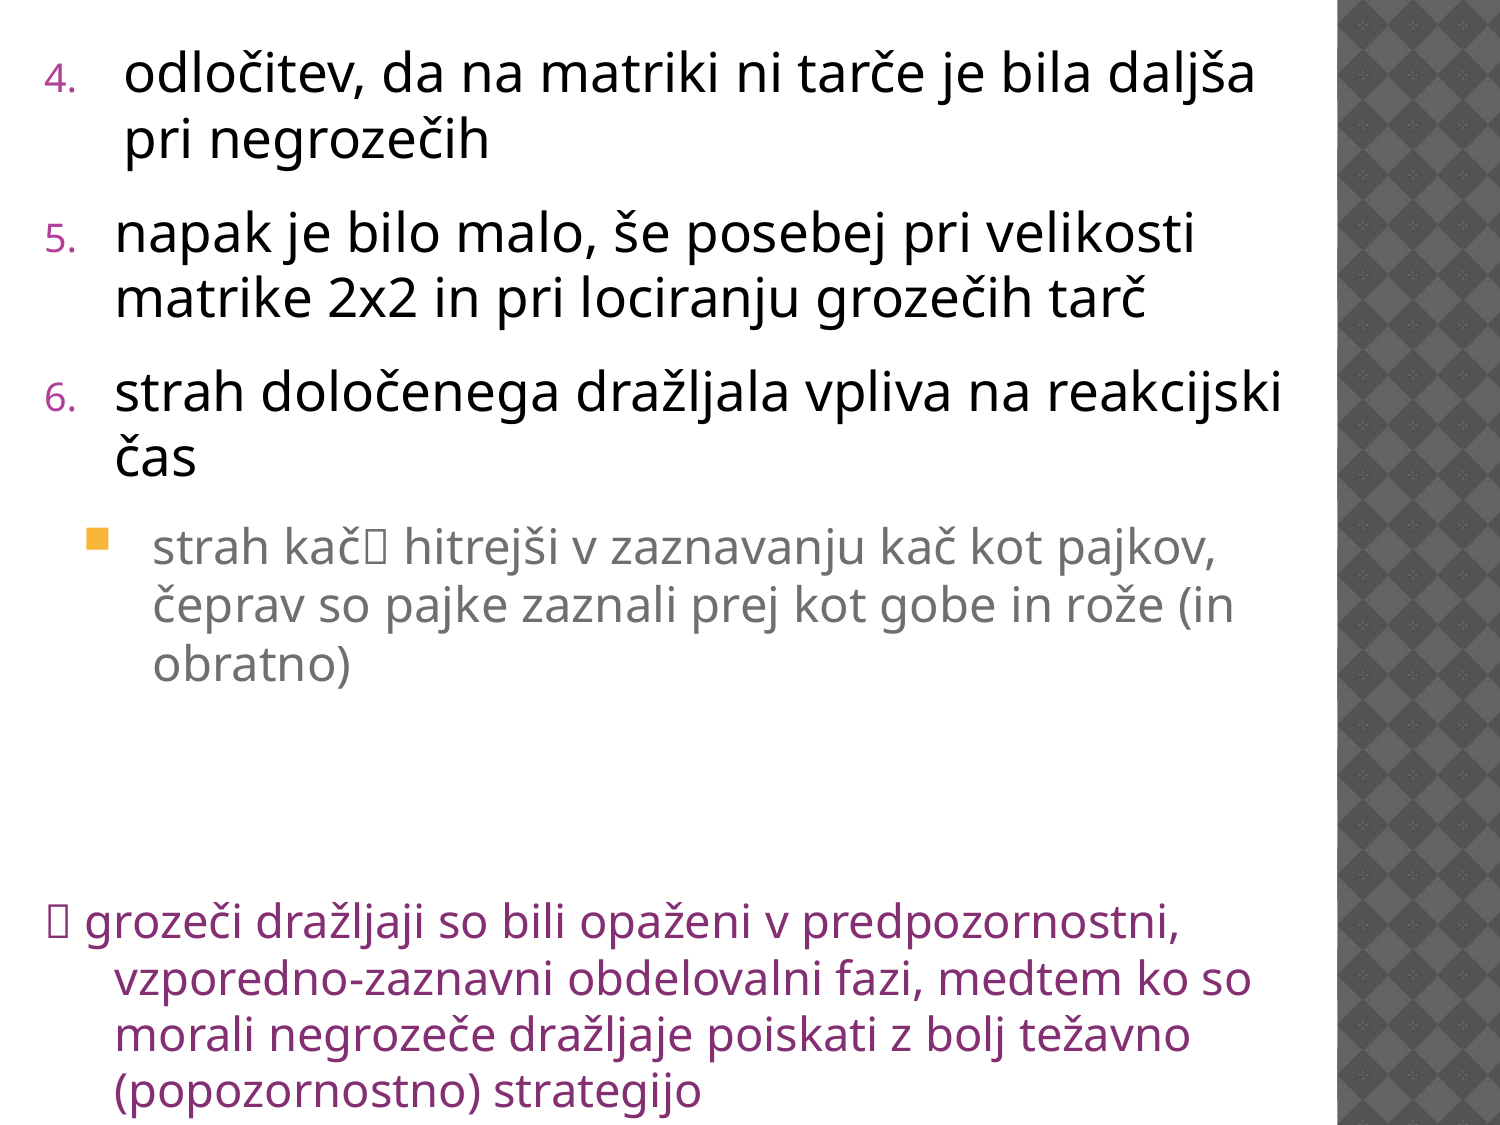

# odločitev, da na matriki ni tarče je bila daljša pri negrozečih
napak je bilo malo, še posebej pri velikosti matrike 2x2 in pri lociranju grozečih tarč
strah določenega dražljala vpliva na reakcijski čas
strah kač hitrejši v zaznavanju kač kot pajkov, čeprav so pajke zaznali prej kot gobe in rože (in obratno)
 grozeči dražljaji so bili opaženi v predpozornostni, vzporedno-zaznavni obdelovalni fazi, medtem ko so morali negrozeče dražljaje poiskati z bolj težavno (popozornostno) strategijo